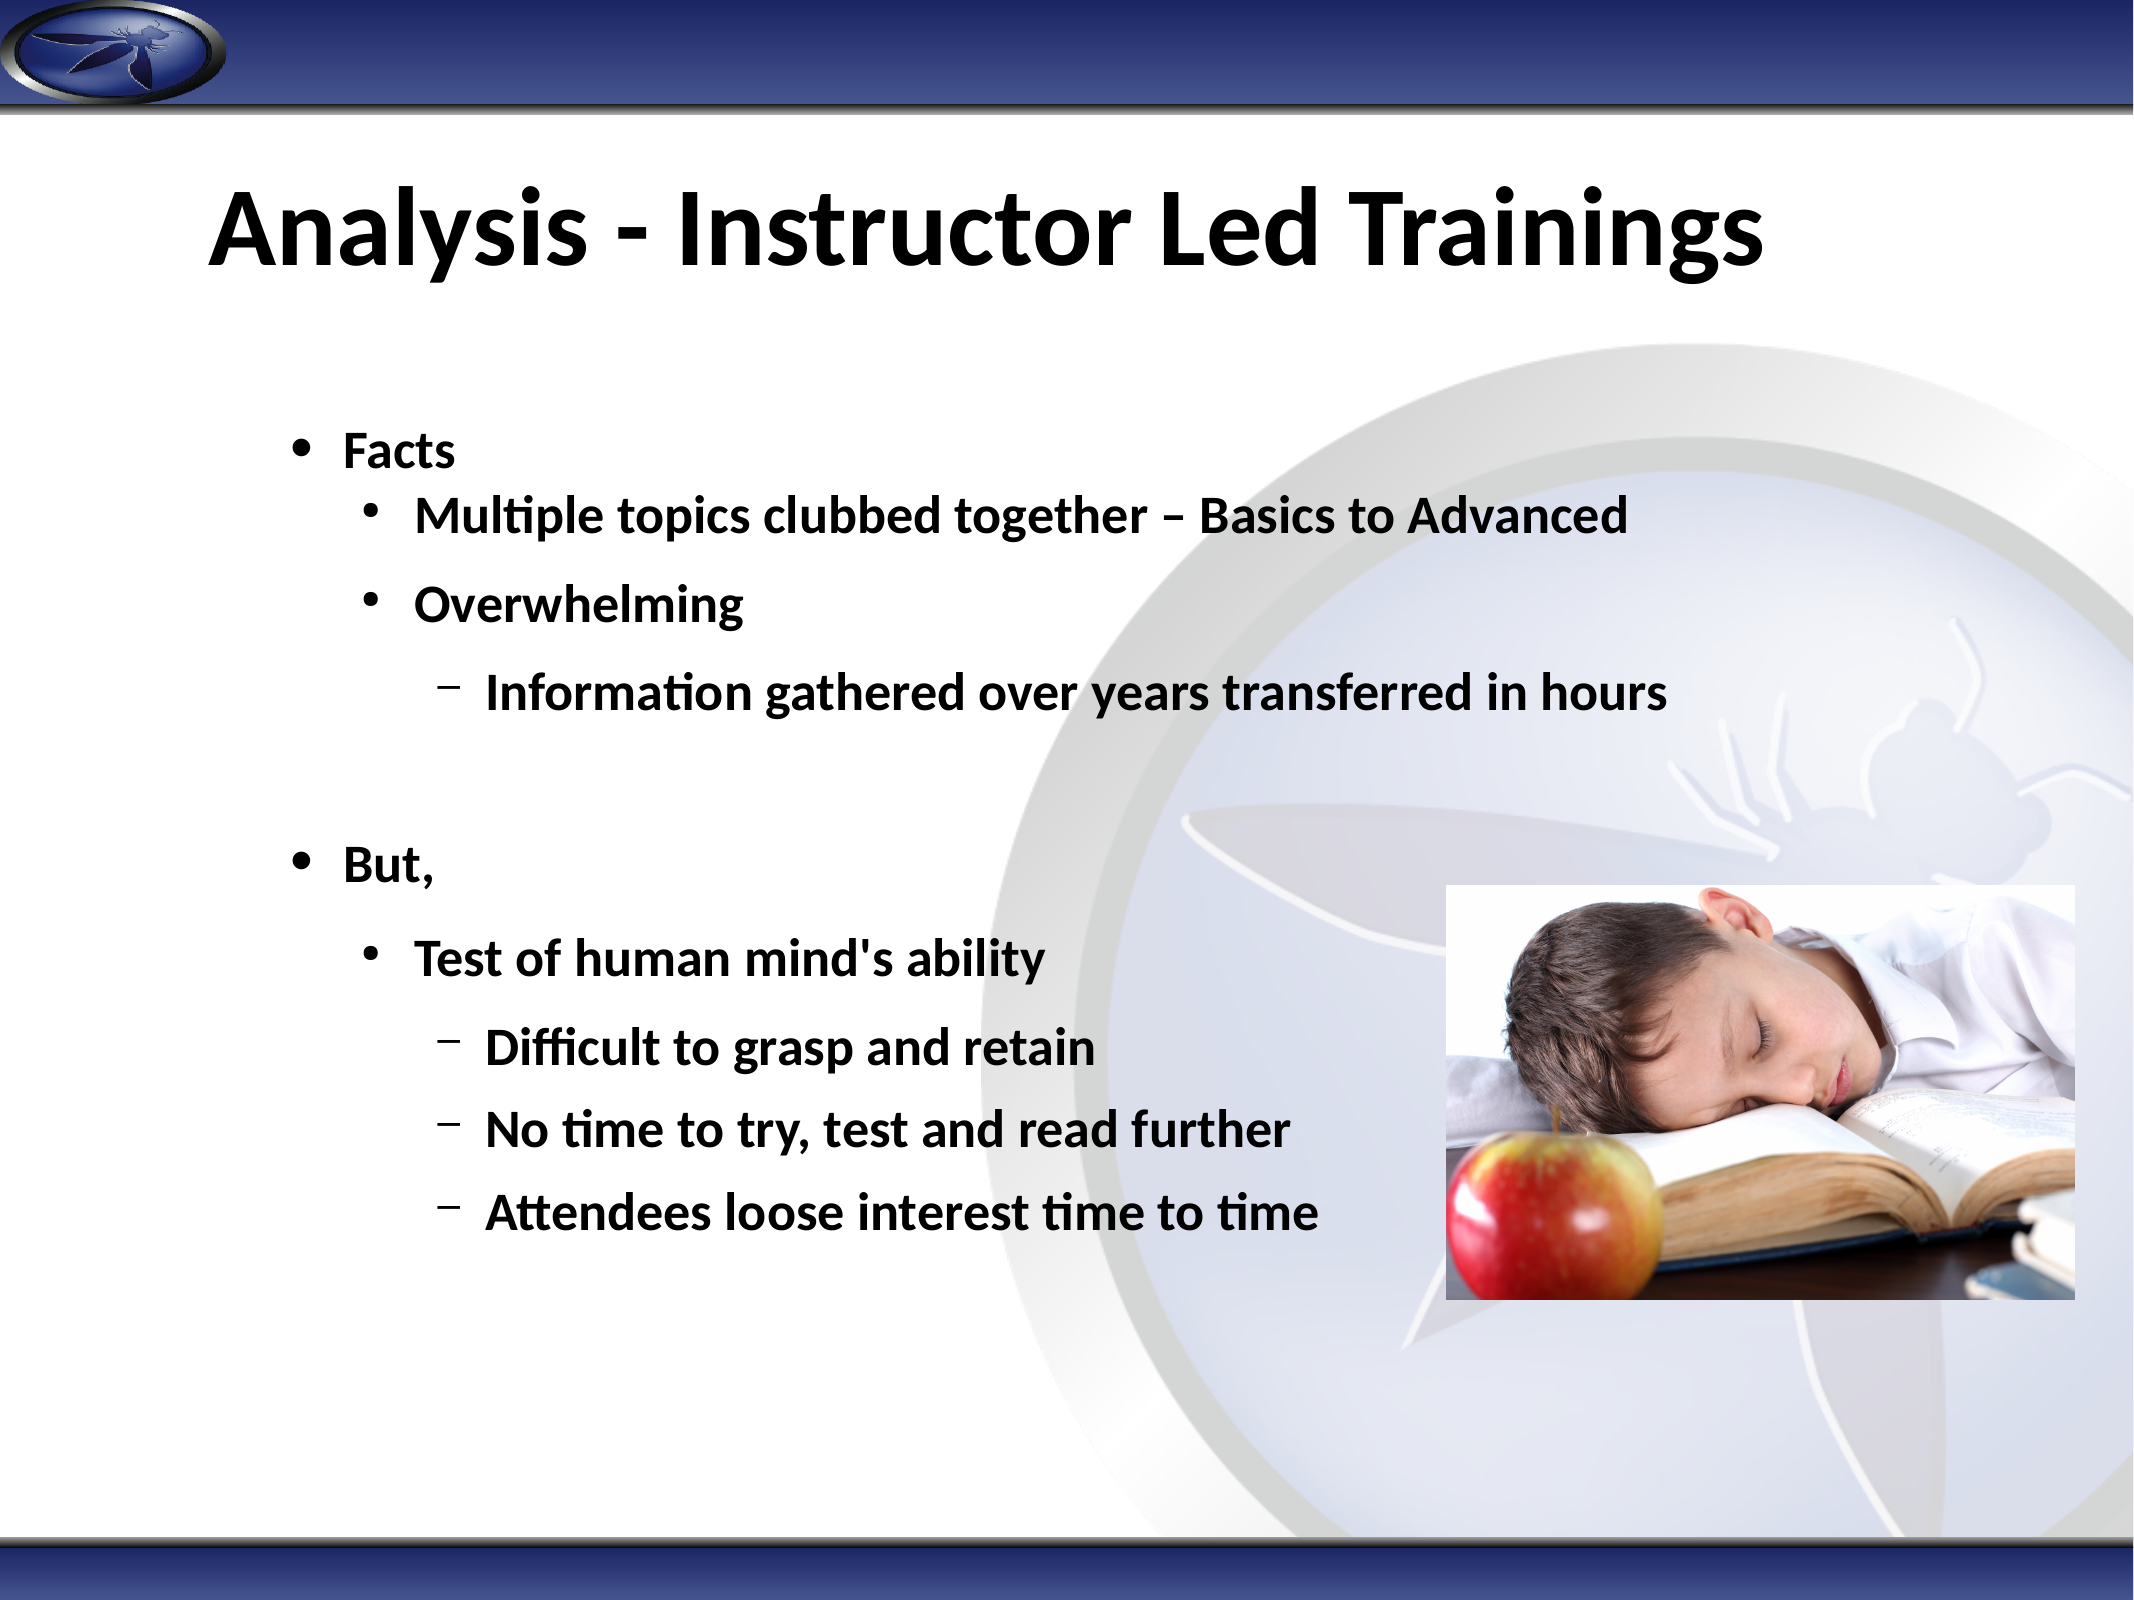

# Analysis - Instructor Led Trainings
Facts
Multiple topics clubbed together – Basics to Advanced
Overwhelming
Information gathered over years transferred in hours
But,
Test of human mind's ability
Difficult to grasp and retain
No time to try, test and read further
Attendees loose interest time to time